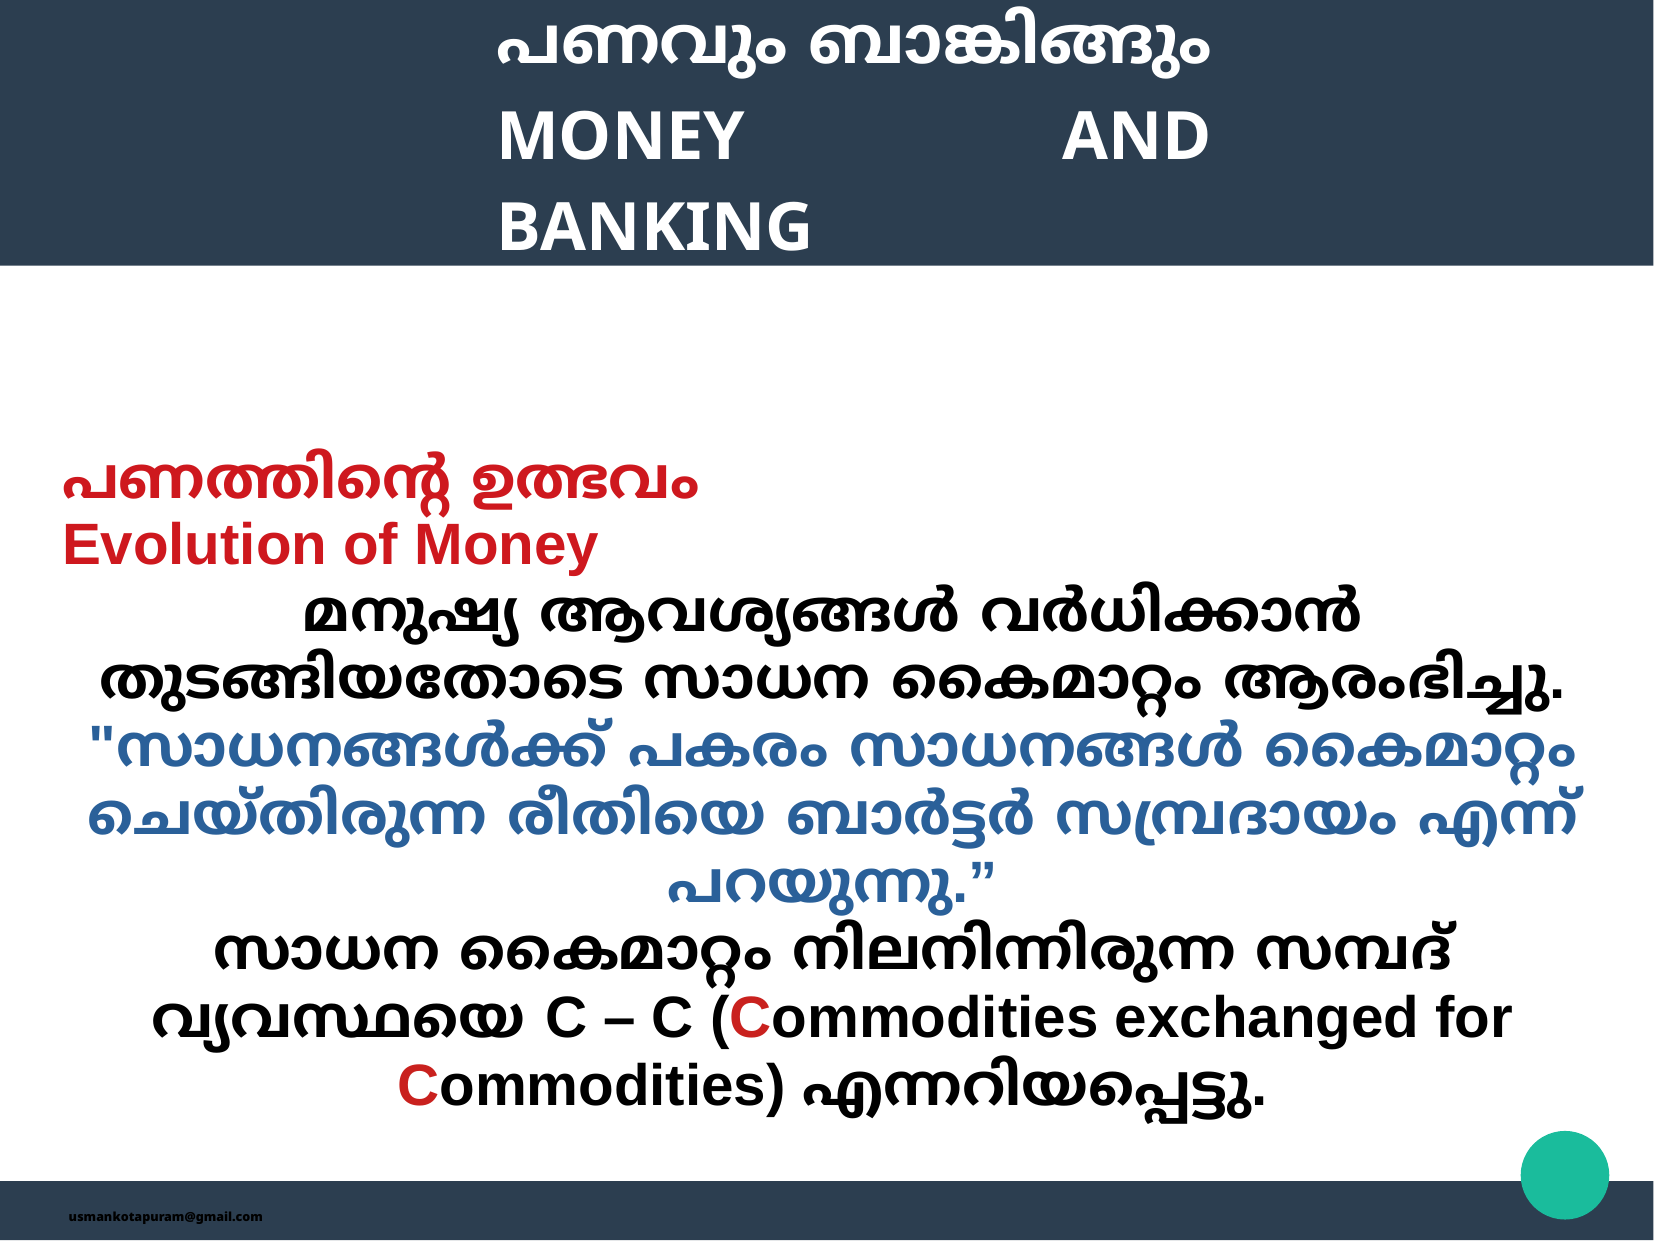

# പണവും ബാങ്കിങ്ങും MONEY AND BANKING
പണത്തിന്റെ ഉത്ഭവം
Evolution of Money
മനുഷ്യ ആവശ്യങ്ങൾ വർധിക്കാൻ തുടങ്ങിയതോടെ സാധന കൈമാറ്റം ആരംഭിച്ചു.
"സാധനങ്ങൾക്ക് പകരം സാധനങ്ങൾ കൈമാറ്റം ചെയ്തിരുന്ന രീതിയെ ബാർട്ടർ സമ്പ്രദായം എന്ന് പറയുന്നു.”
സാധന കൈമാറ്റം നിലനിന്നിരുന്ന സമ്പദ് വ്യവസ്ഥയെ C – C (Commodities exchanged for Commodities) എന്നറിയപ്പെട്ടു.